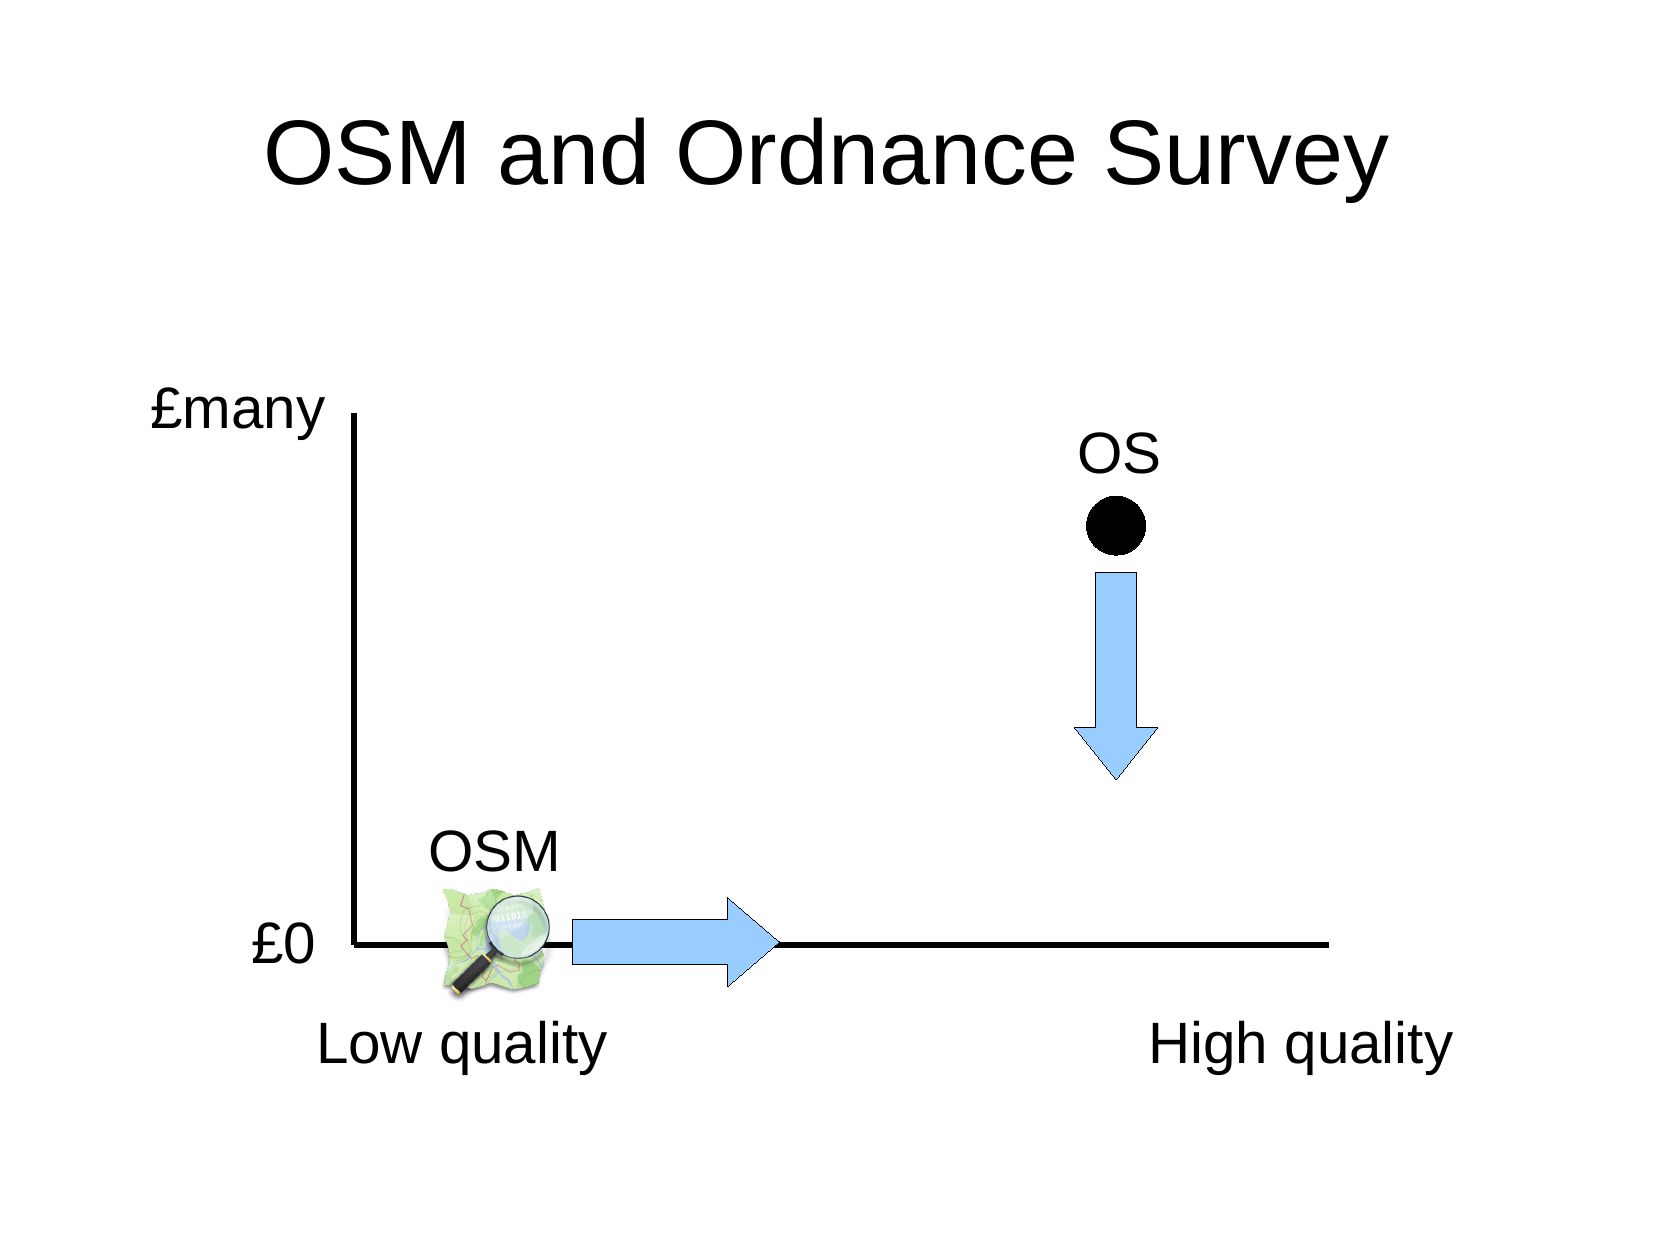

# OSM and Ordnance Survey
£many
OS
OSM
£0
Low quality
High quality